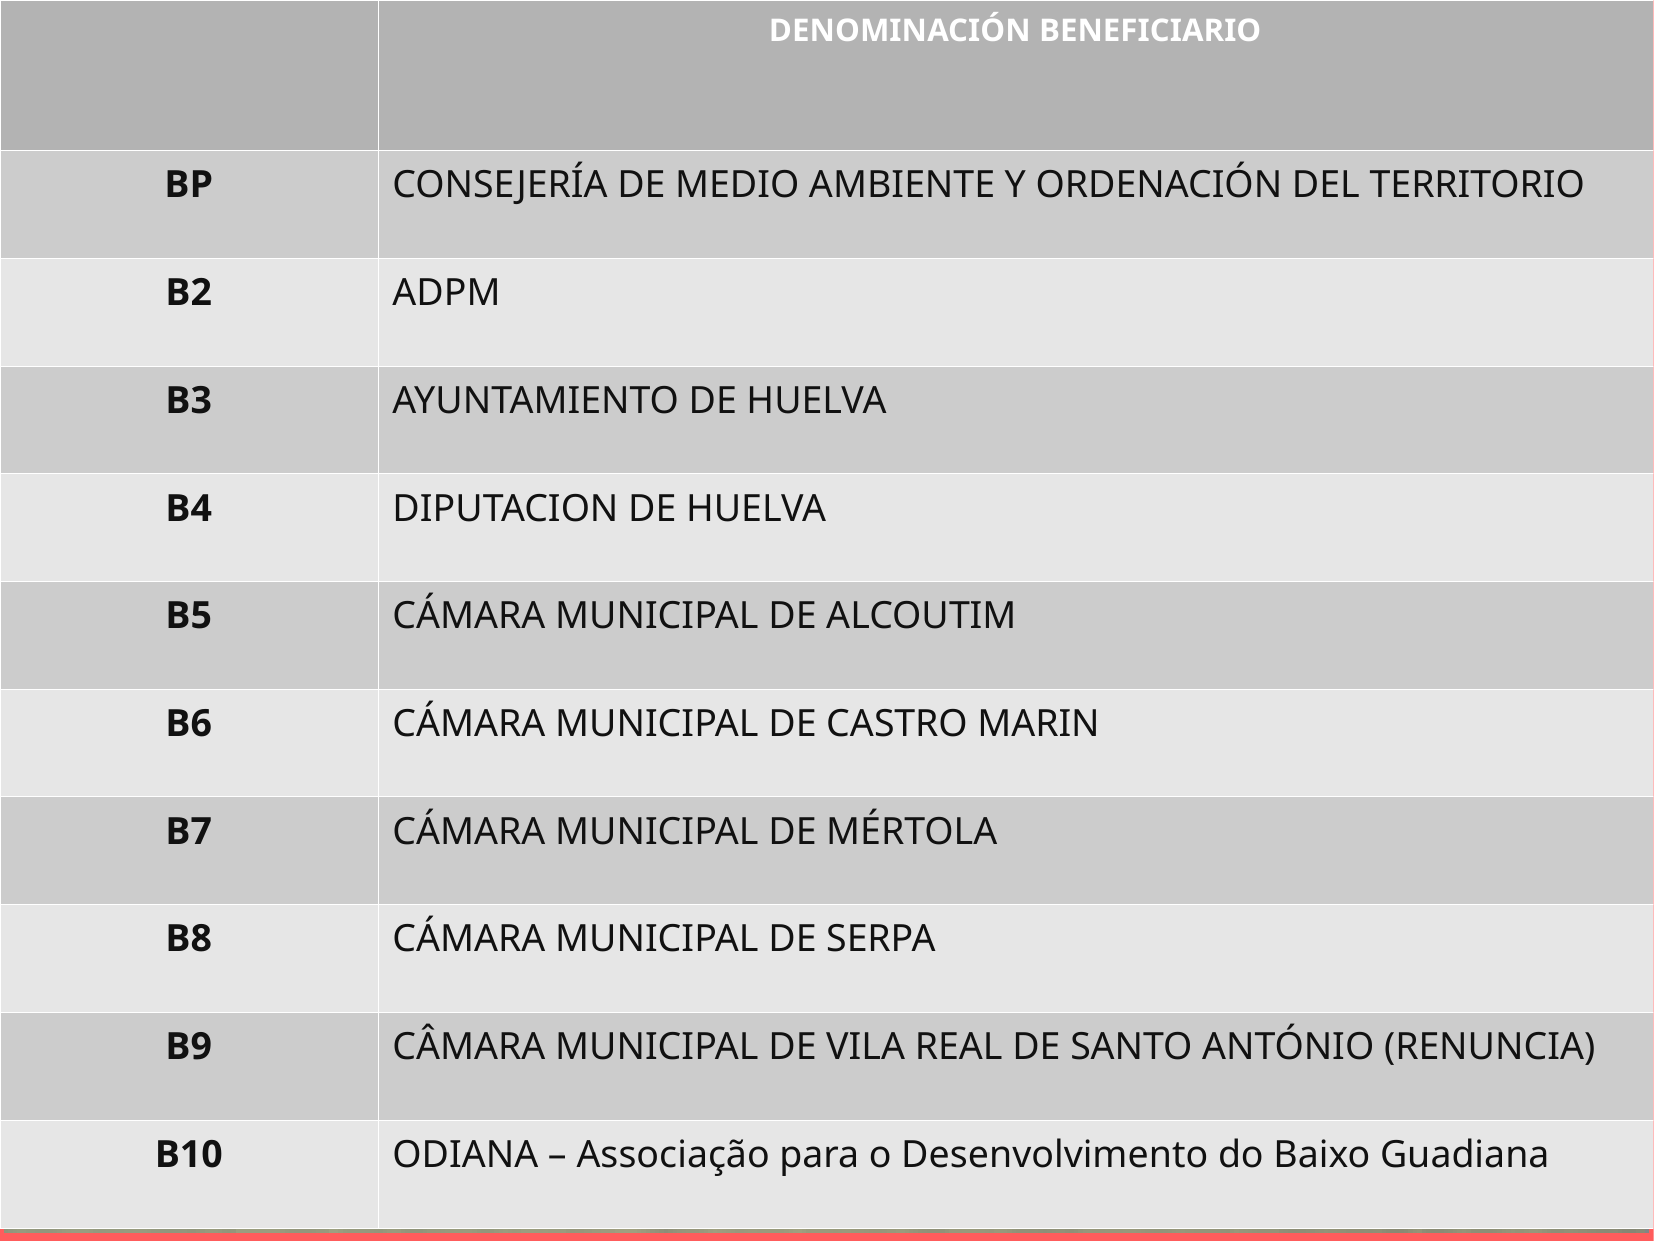

| | DENOMINACIÓN BENEFICIARIO |
| --- | --- |
| BP | CONSEJERÍA DE MEDIO AMBIENTE Y ORDENACIÓN DEL TERRITORIO |
| B2 | ADPM |
| B3 | AYUNTAMIENTO DE HUELVA |
| B4 | DIPUTACION DE HUELVA |
| B5 | CÁMARA MUNICIPAL DE ALCOUTIM |
| B6 | CÁMARA MUNICIPAL DE CASTRO MARIN |
| B7 | CÁMARA MUNICIPAL DE MÉRTOLA |
| B8 | CÁMARA MUNICIPAL DE SERPA |
| B9 | CÂMARA MUNICIPAL DE VILA REAL DE SANTO ANTÓNIO (RENUNCIA) |
| B10 | ODIANA – Associação para o Desenvolvimento do Baixo Guadiana |
#